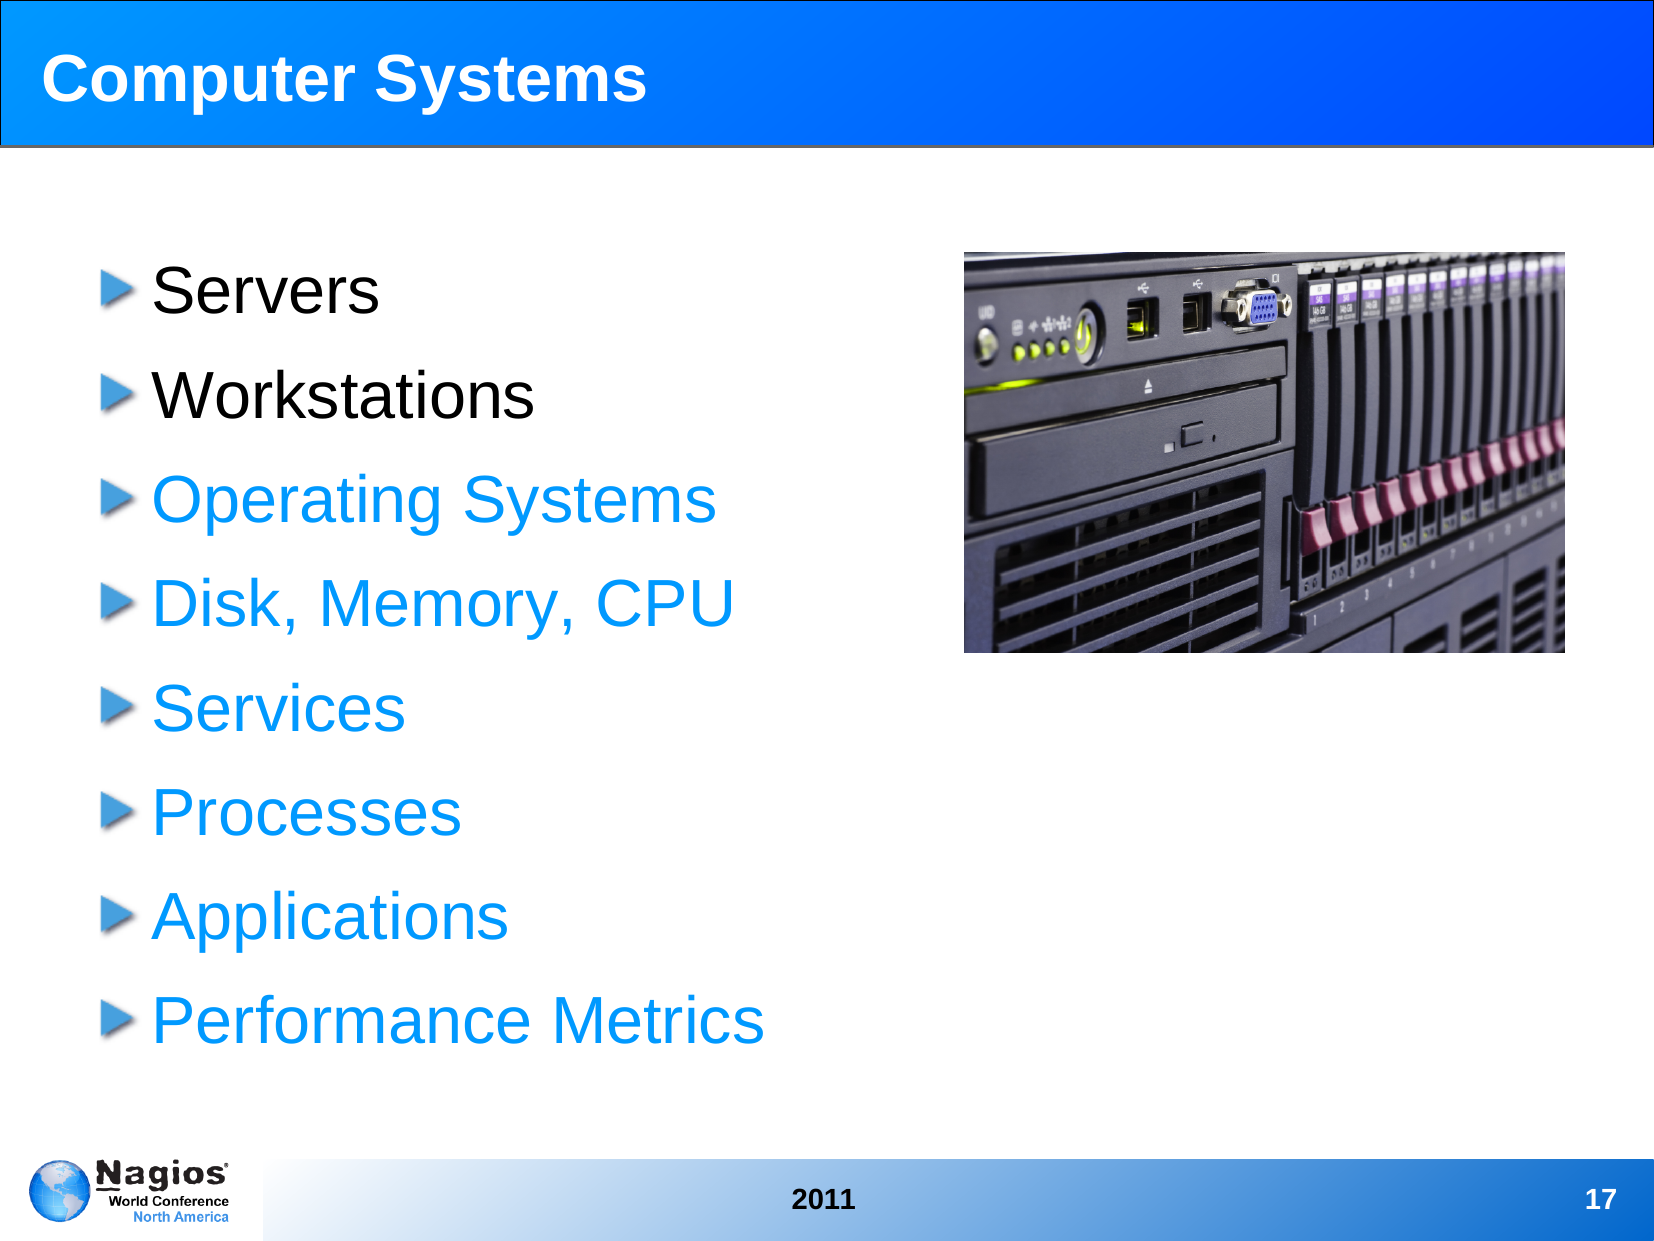

# Computer Systems
Servers
Workstations
Operating Systems
Disk, Memory, CPU
Services
Processes
Applications
Performance Metrics
2011
17